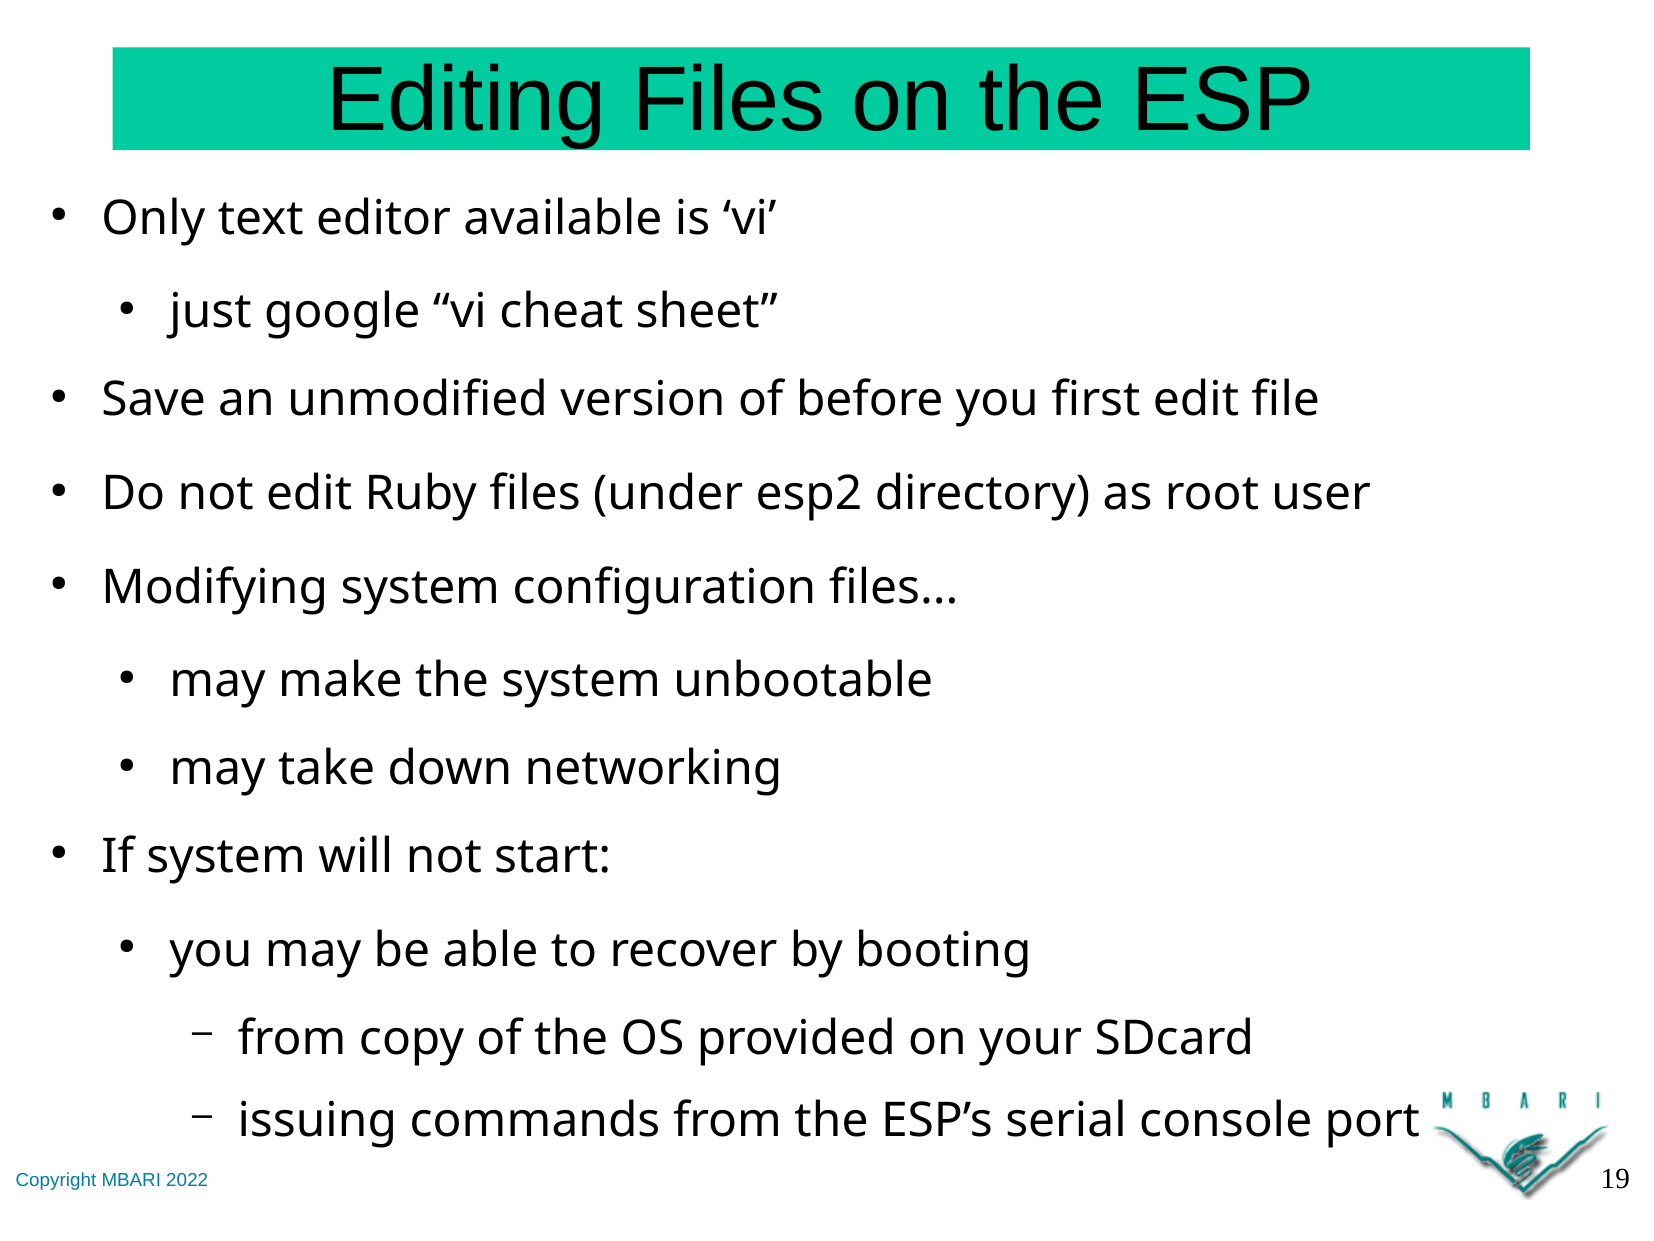

# Editing Files on the ESP
Only text editor available is ‘vi’
just google “vi cheat sheet”
Save an unmodified version of before you first edit file
Do not edit Ruby files (under esp2 directory) as root user
Modifying system configuration files...
may make the system unbootable
may take down networking
If system will not start:
you may be able to recover by booting
from copy of the OS provided on your SDcard
issuing commands from the ESP’s serial console port